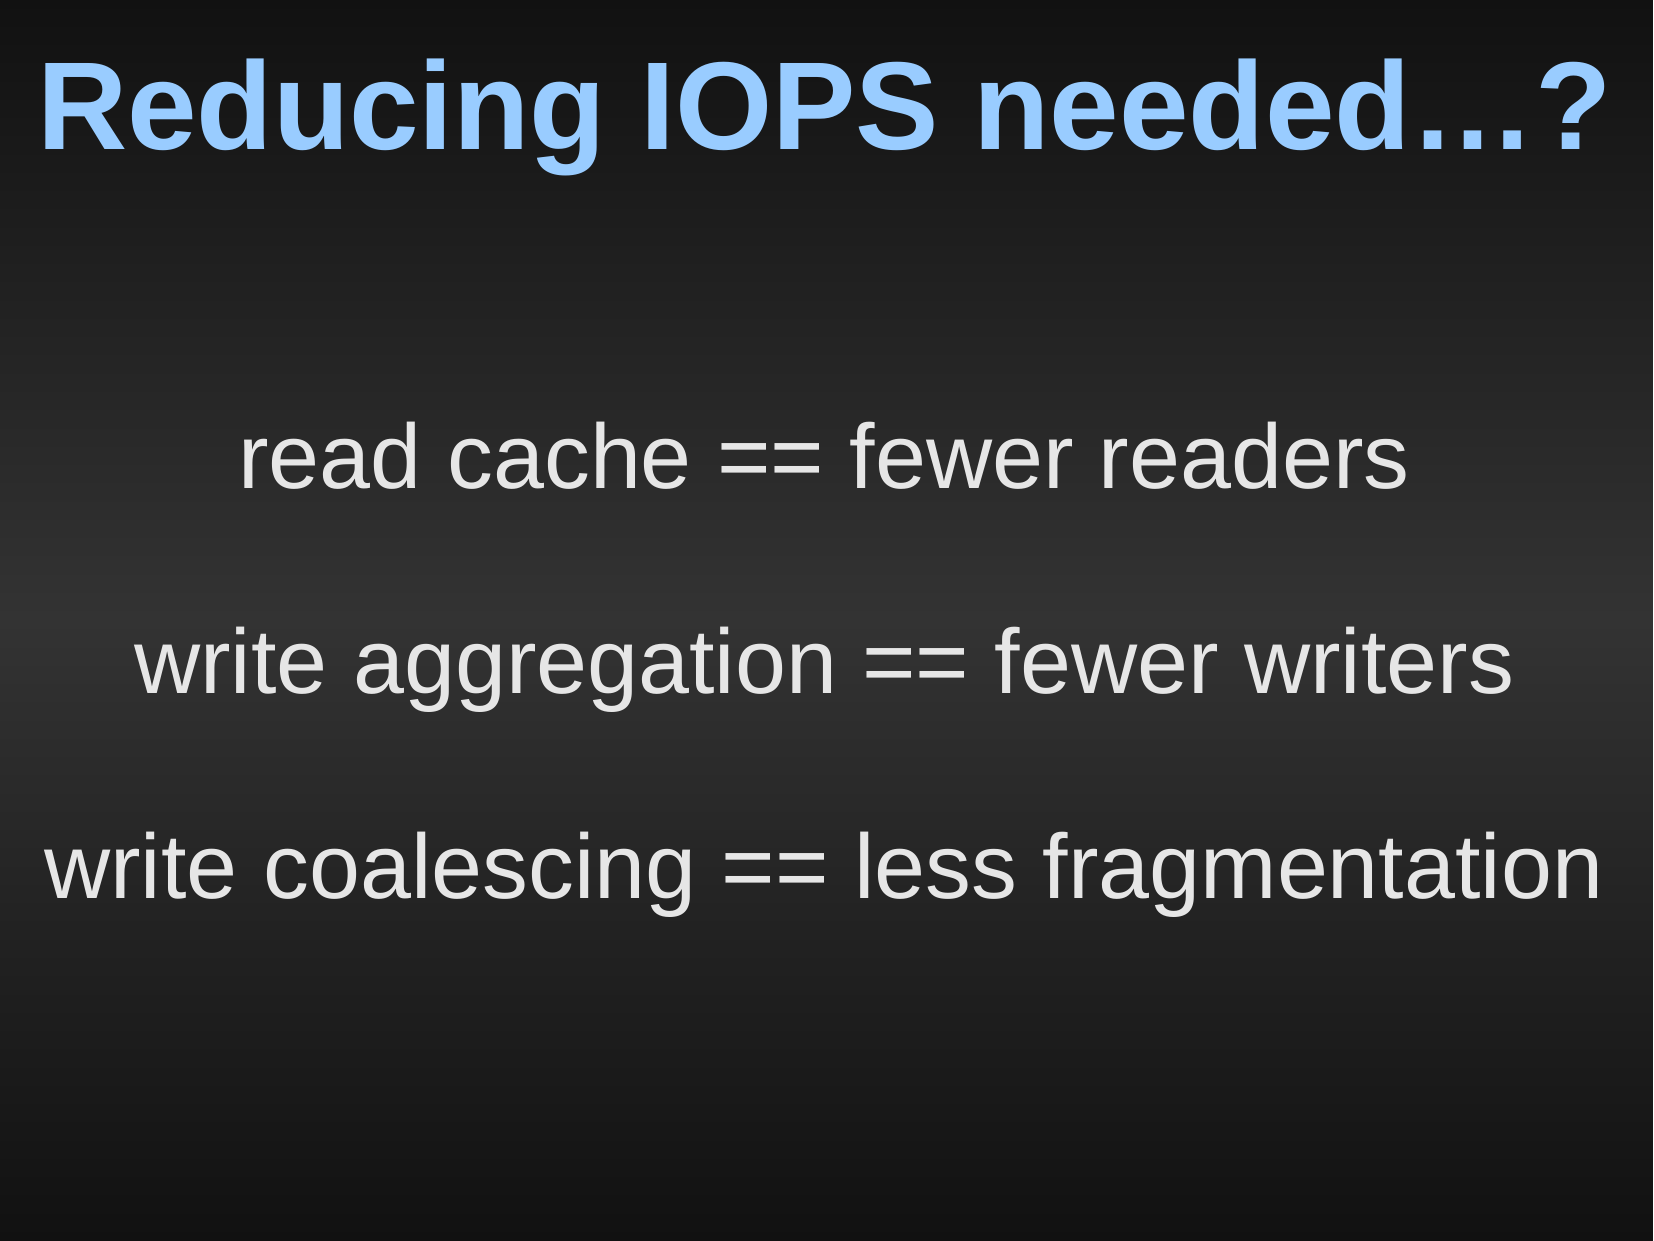

# Reducing IOPS needed…?
read cache == fewer readers
write aggregation == fewer writers
write coalescing == less fragmentation